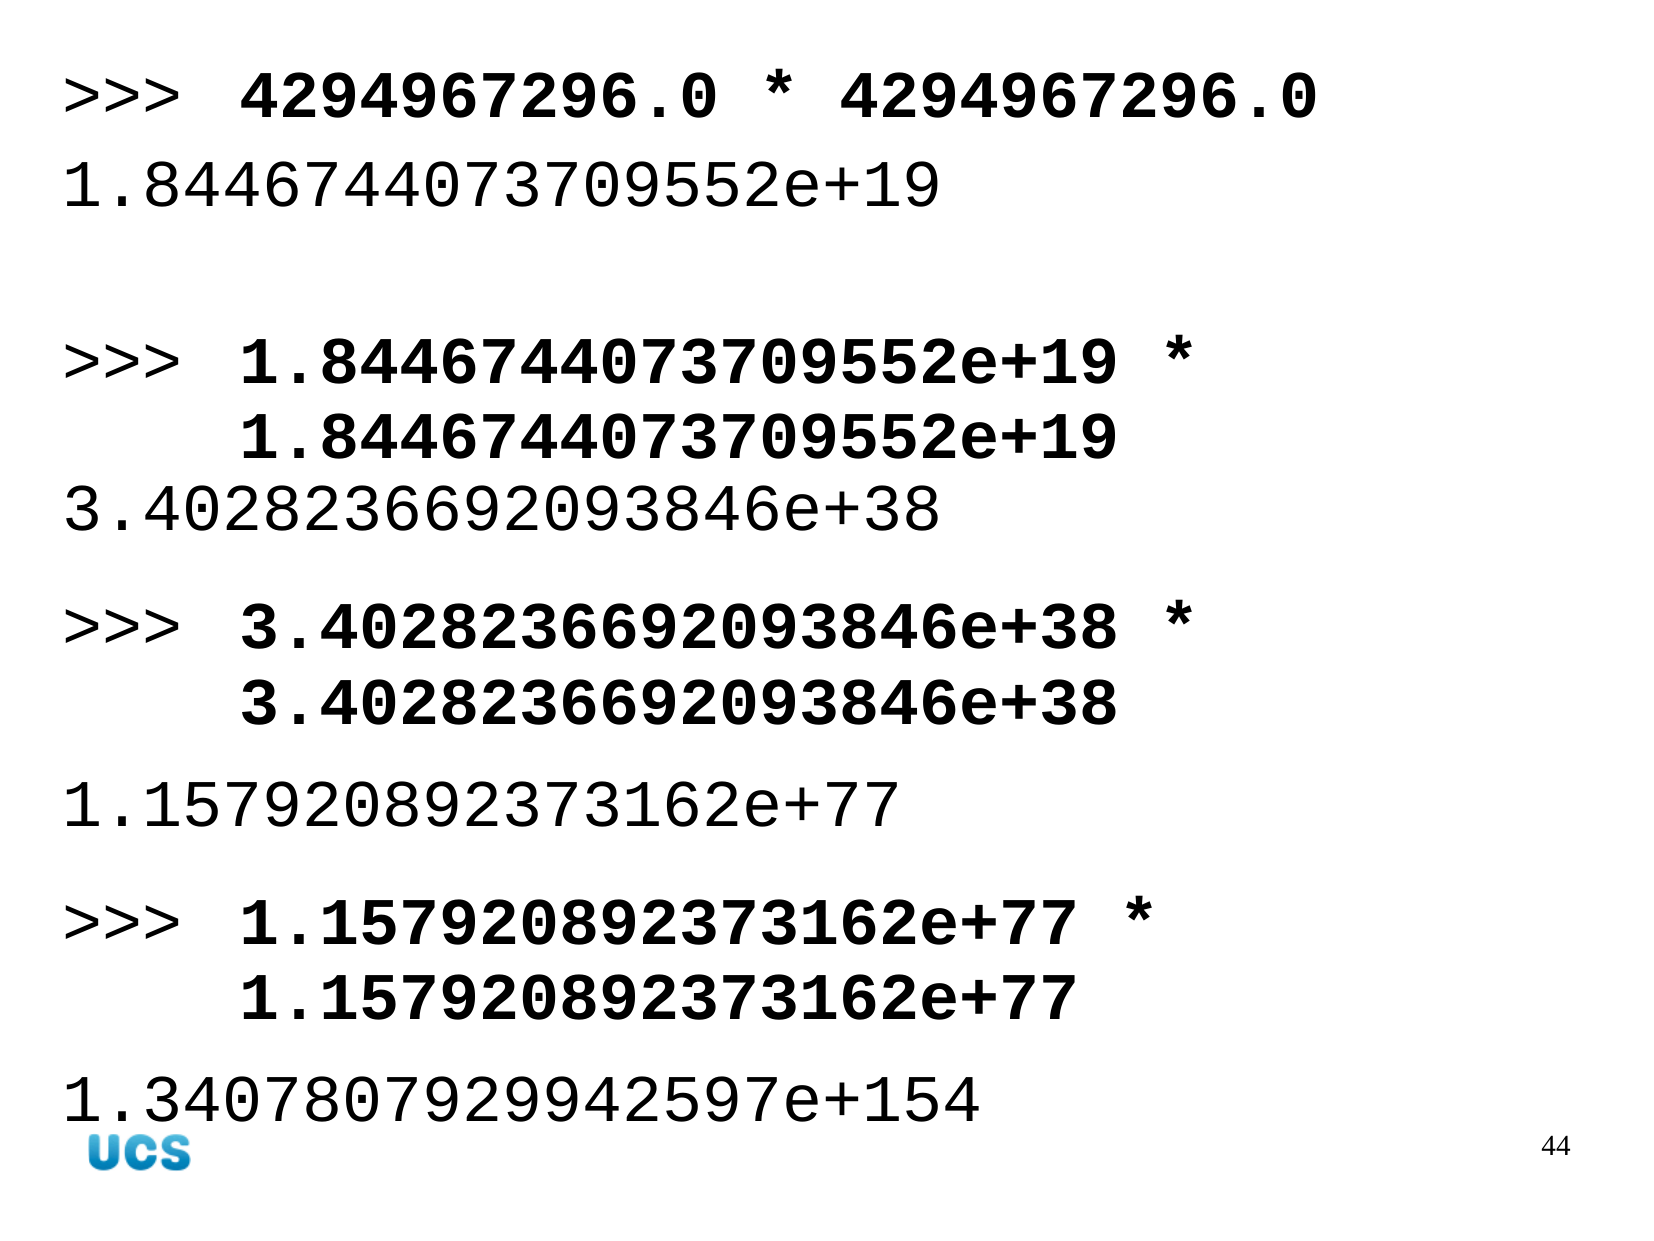

>>>
4294967296.0 * 4294967296.0
1.8446744073709552e+19
>>>
1.8446744073709552e+19 *
1.8446744073709552e+19
3.4028236692093846e+38
>>>
3.4028236692093846e+38 *
3.4028236692093846e+38
1.157920892373162e+77
>>>
1.157920892373162e+77 *
1.157920892373162e+77
1.3407807929942597e+154
44